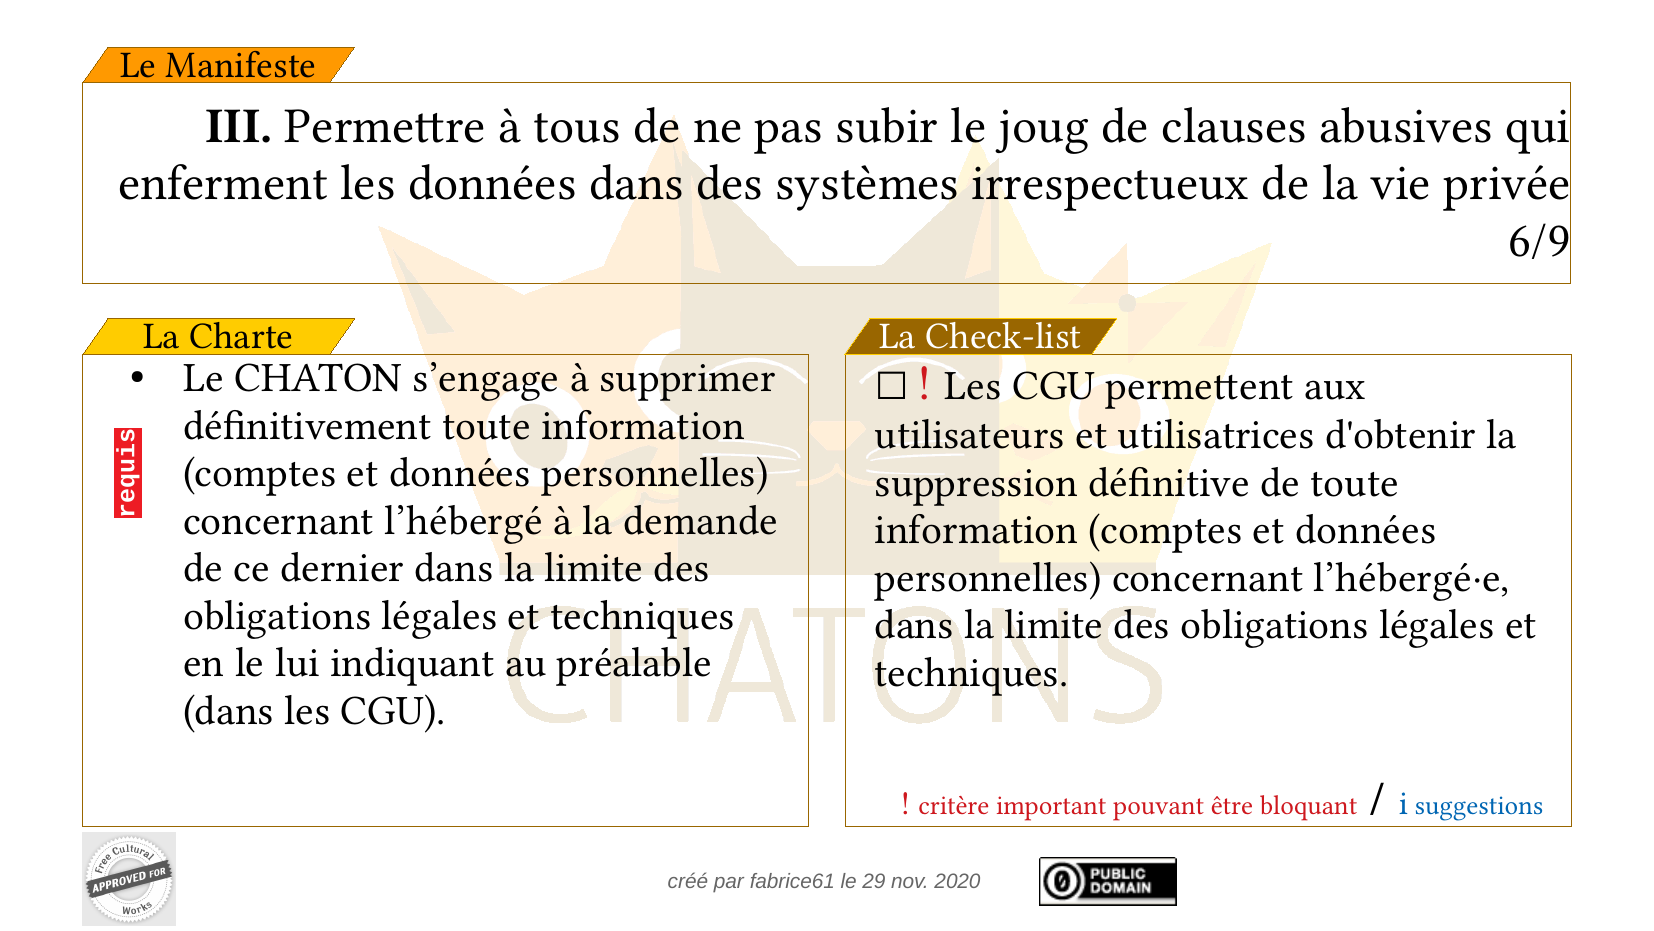

Le Manifeste
# III. Permettre à tous de ne pas subir le joug de clauses abusives qui enferment les données dans des systèmes irrespectueux de la vie privée 6/9
La Charte
La Check-list
Le CHATON s’engage à supprimer définitivement toute information (comptes et données personnelles) concernant l’hébergé à la demande de ce dernier dans la limite des obligations légales et techniques en le lui indiquant au préalable (dans les CGU).
☐ ! Les CGU permettent aux utilisateurs et utilisatrices d'obtenir la suppression définitive de toute information (comptes et données personnelles) concernant l’hébergé·e, dans la limite des obligations légales et techniques.
requis